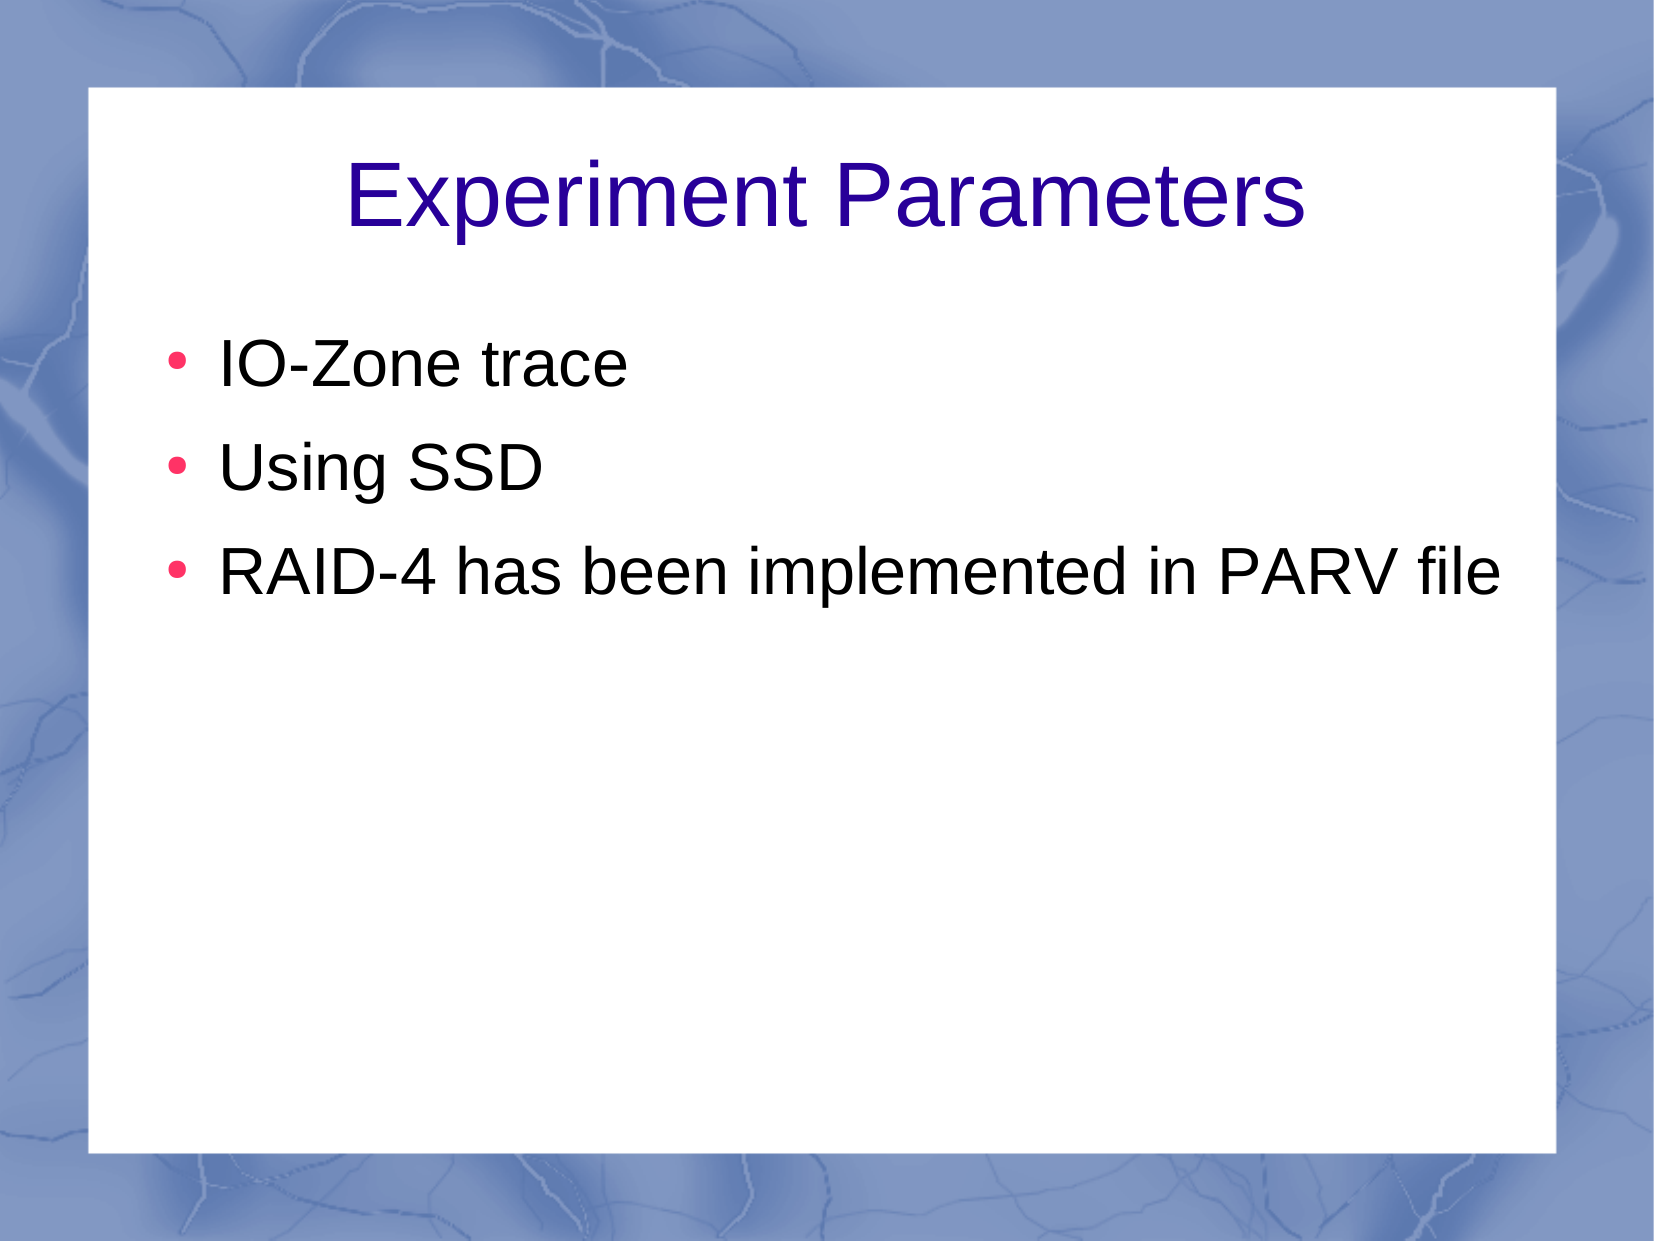

# Experiment Parameters
IO-Zone trace
Using SSD
RAID-4 has been implemented in PARV file